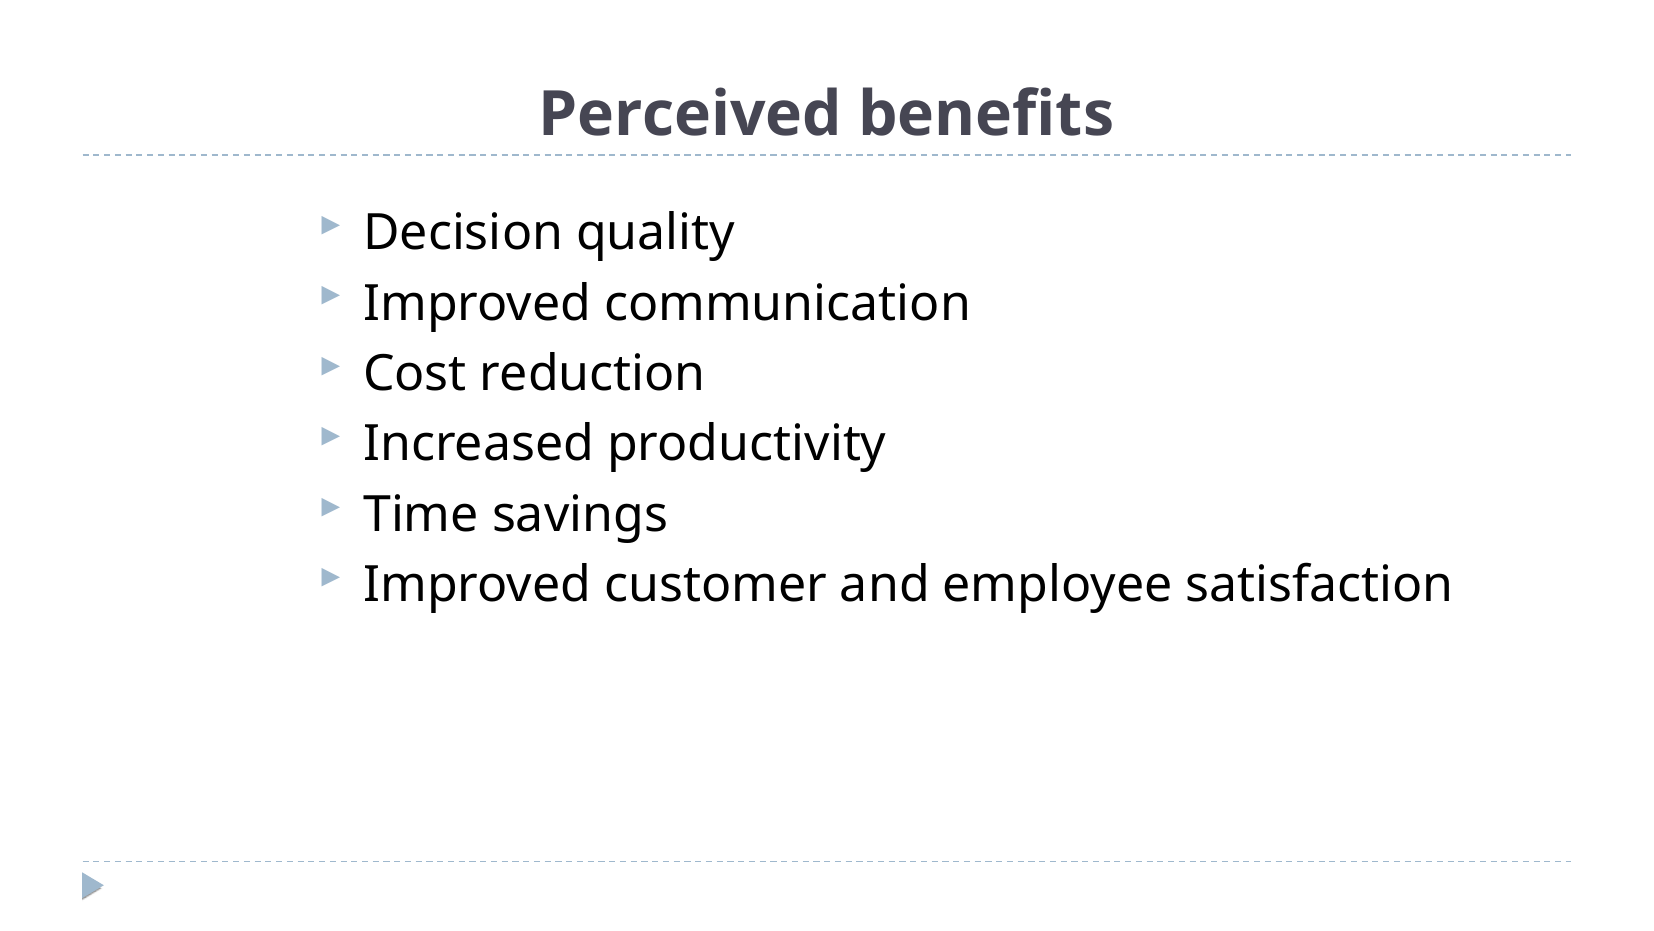

# Perceived benefits
Decision quality
Improved communication
Cost reduction
Increased productivity
Time savings
Improved customer and employee satisfaction